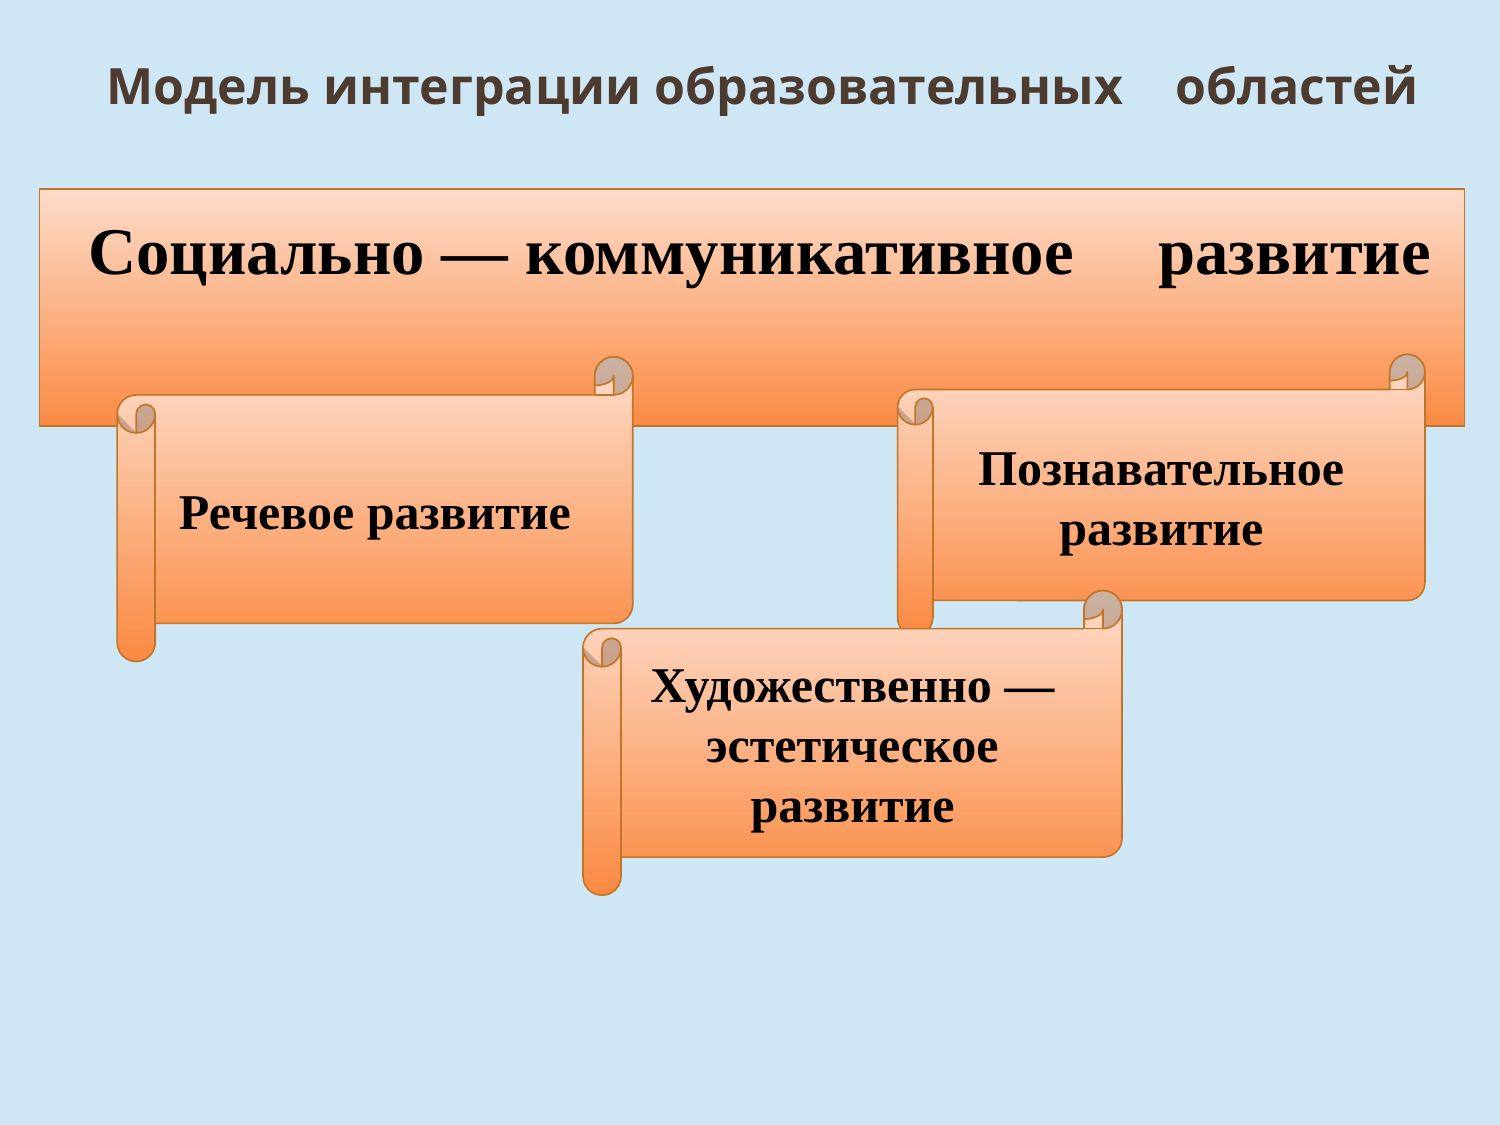

# Модель интеграции образовательных областей
 Социально — коммуникативное развитие
Познавательное развитие
Речевое развитие
Художественно — эстетическое развитие